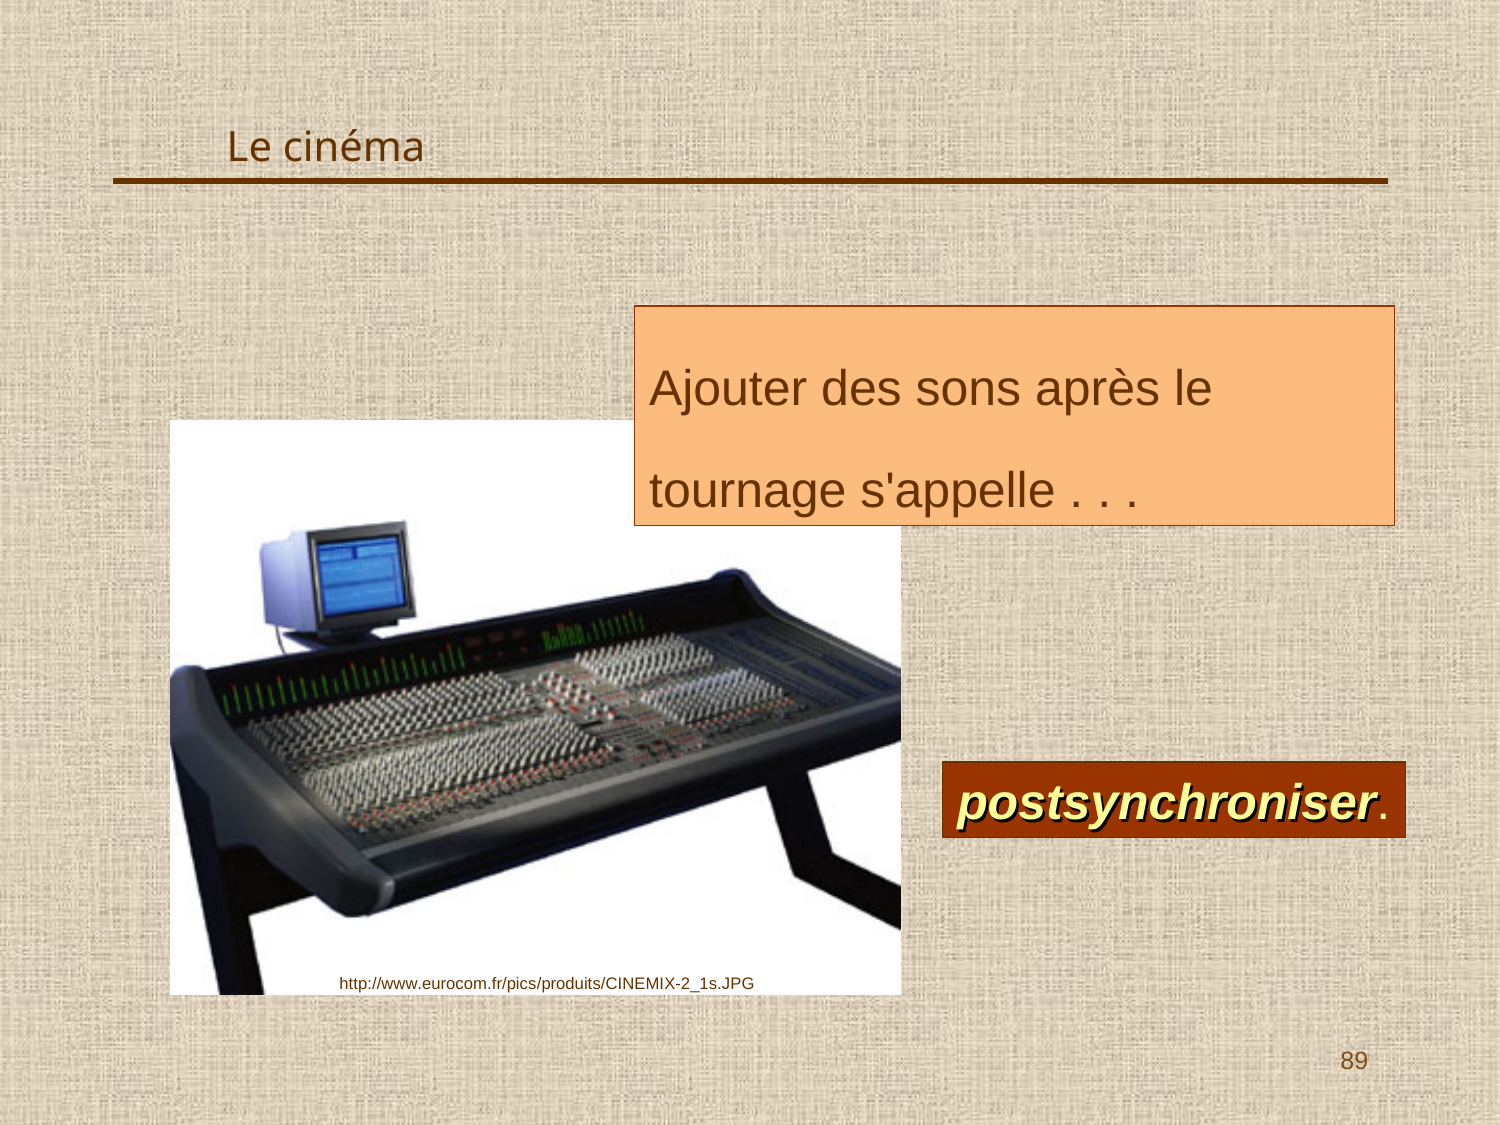

Le cinéma
Ajouter des sons après le tournage s'appelle . . .
http://www.eurocom.fr/pics/produits/CINEMIX-2_1s.JPG
postsynchroniser.
89